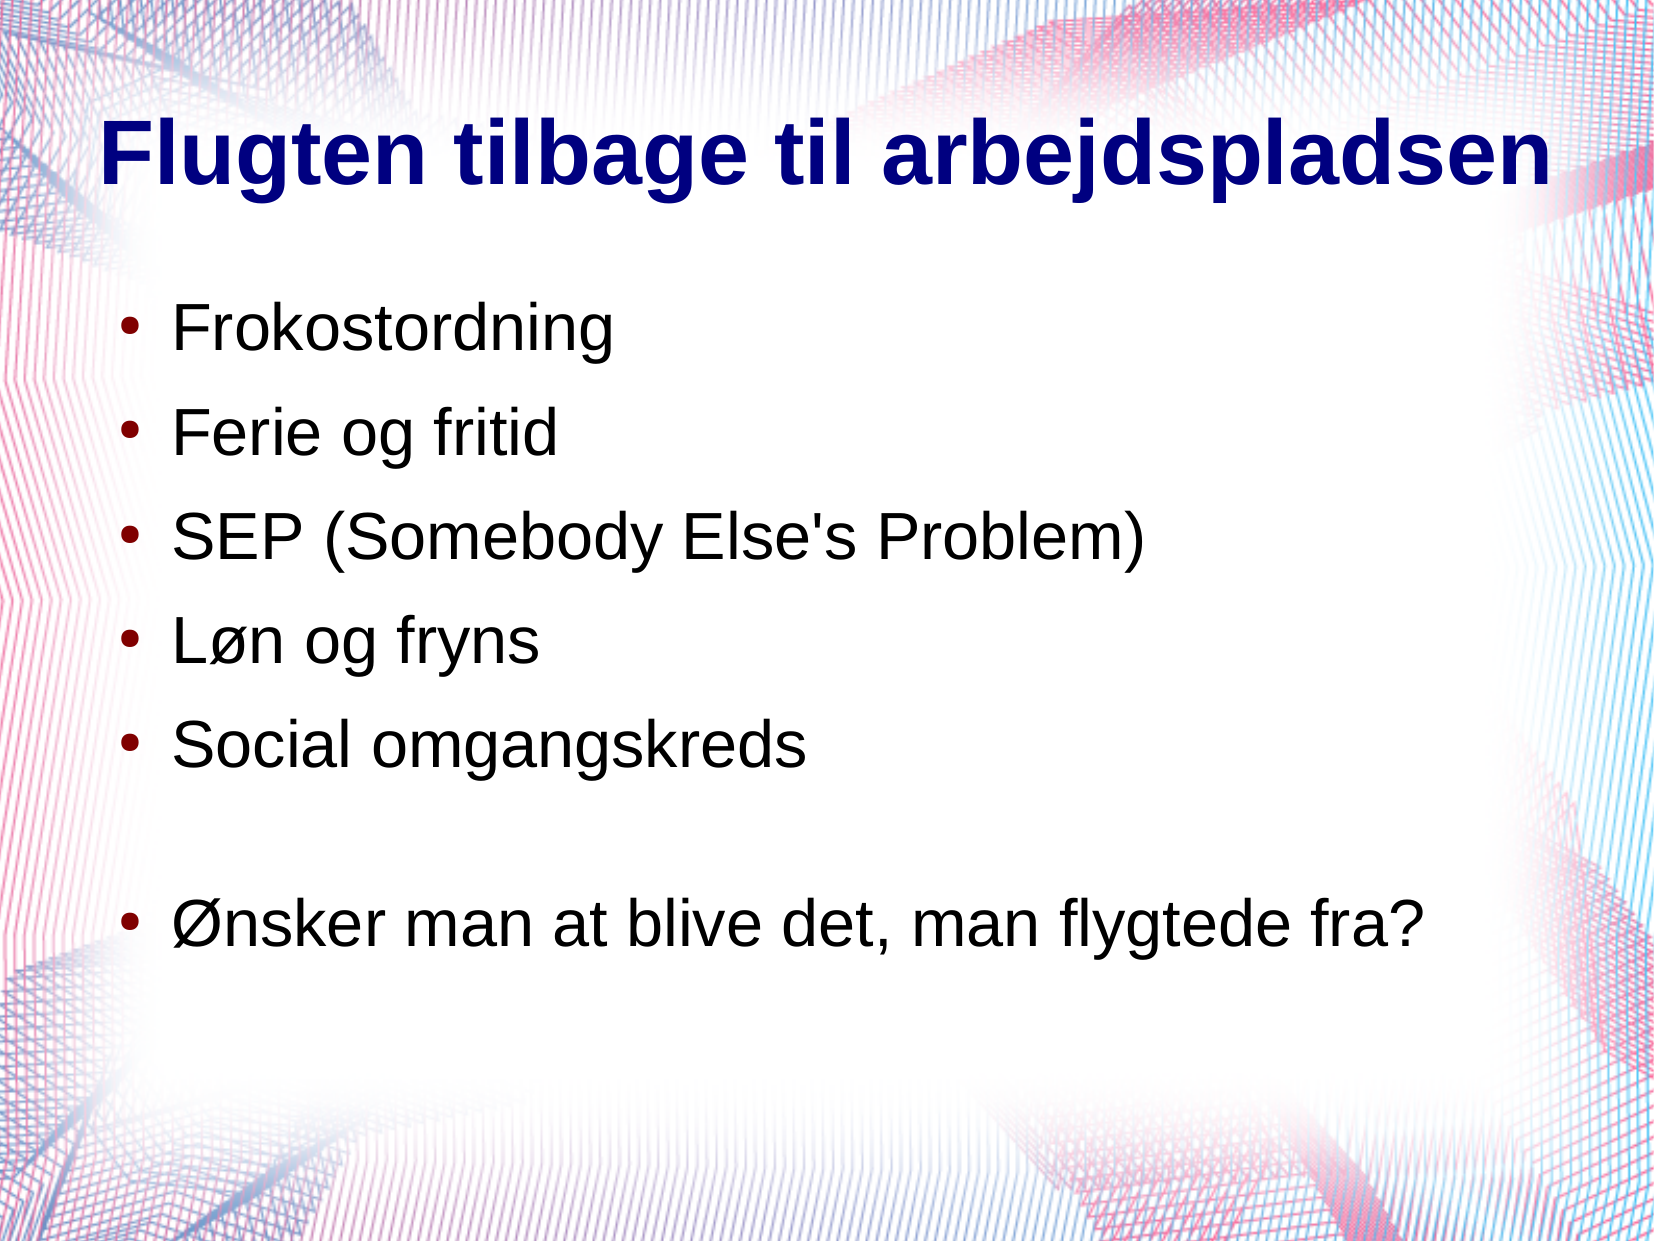

# Flugten tilbage til arbejdspladsen
Frokostordning
Ferie og fritid
SEP (Somebody Else's Problem)
Løn og fryns
Social omgangskreds
Ønsker man at blive det, man flygtede fra?